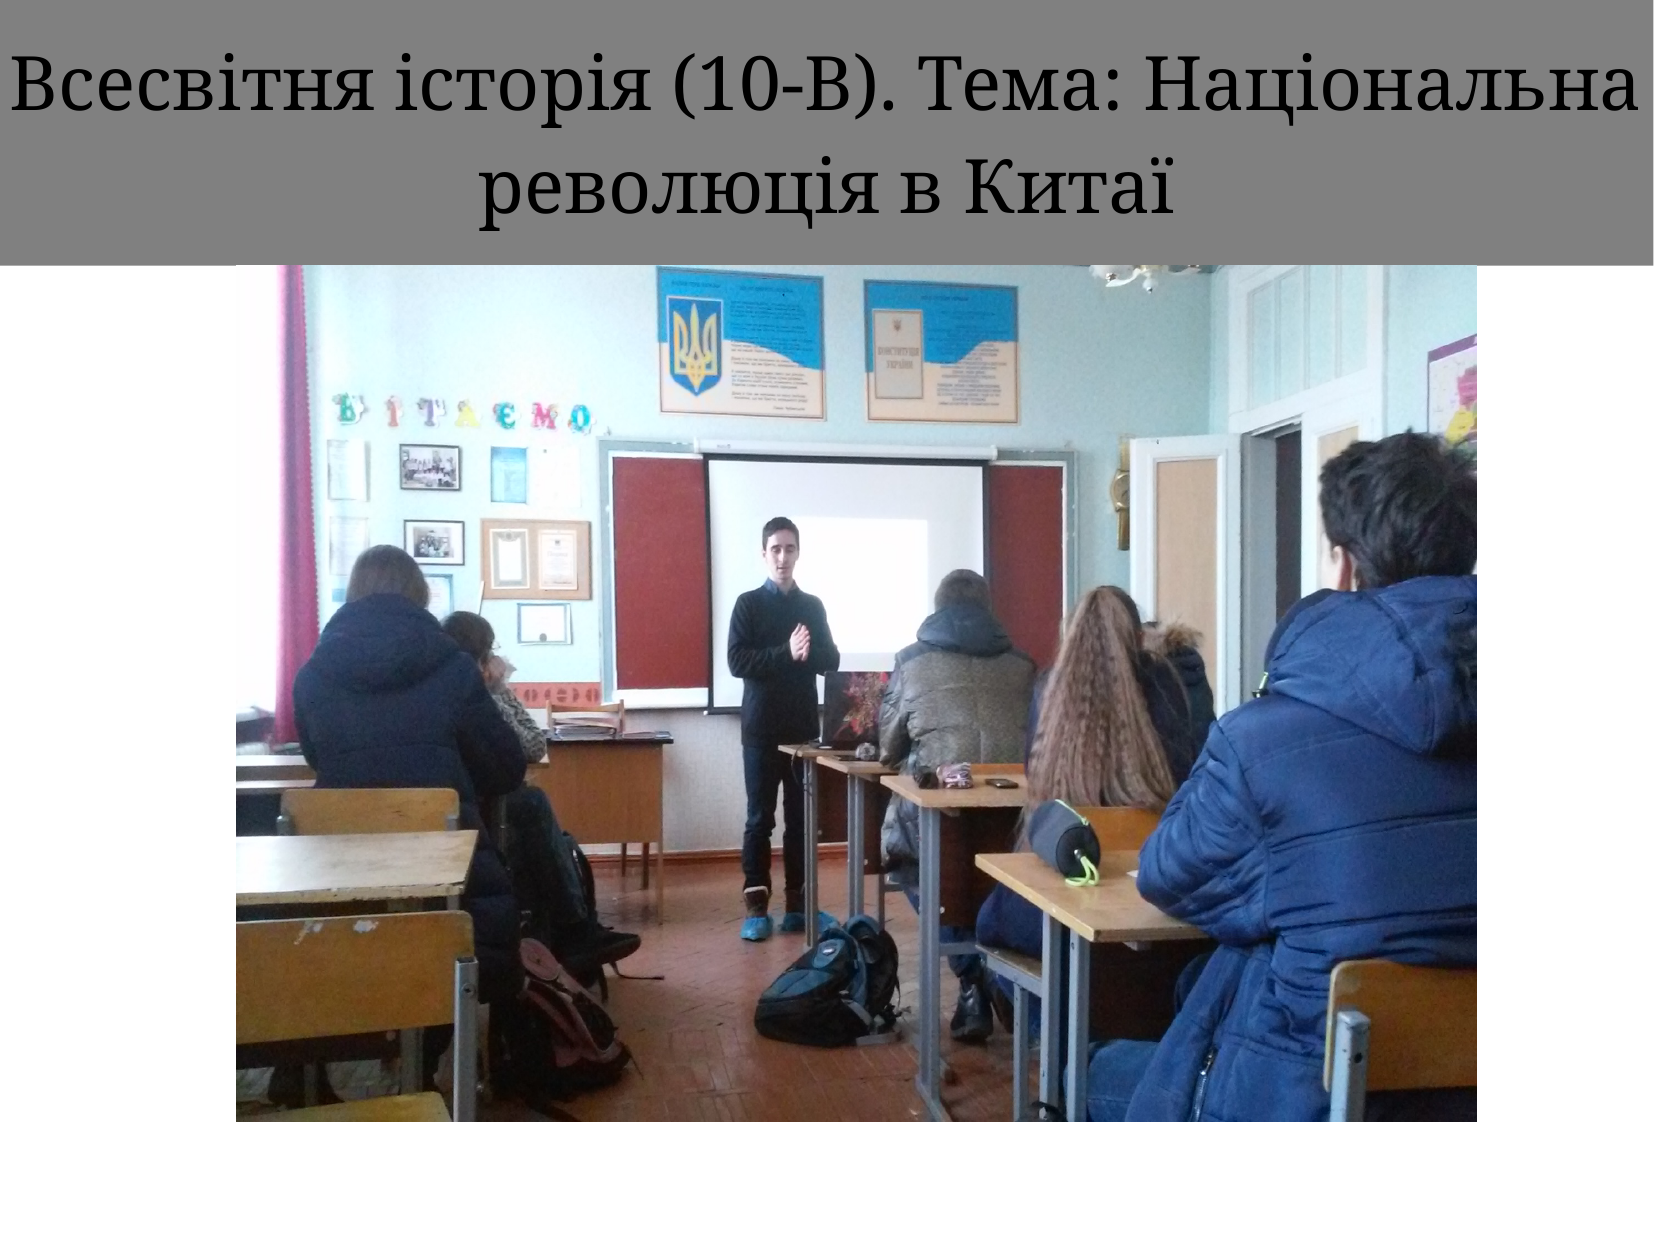

# Всесвітня історія (10-В). Тема: Національна революція в Китаї